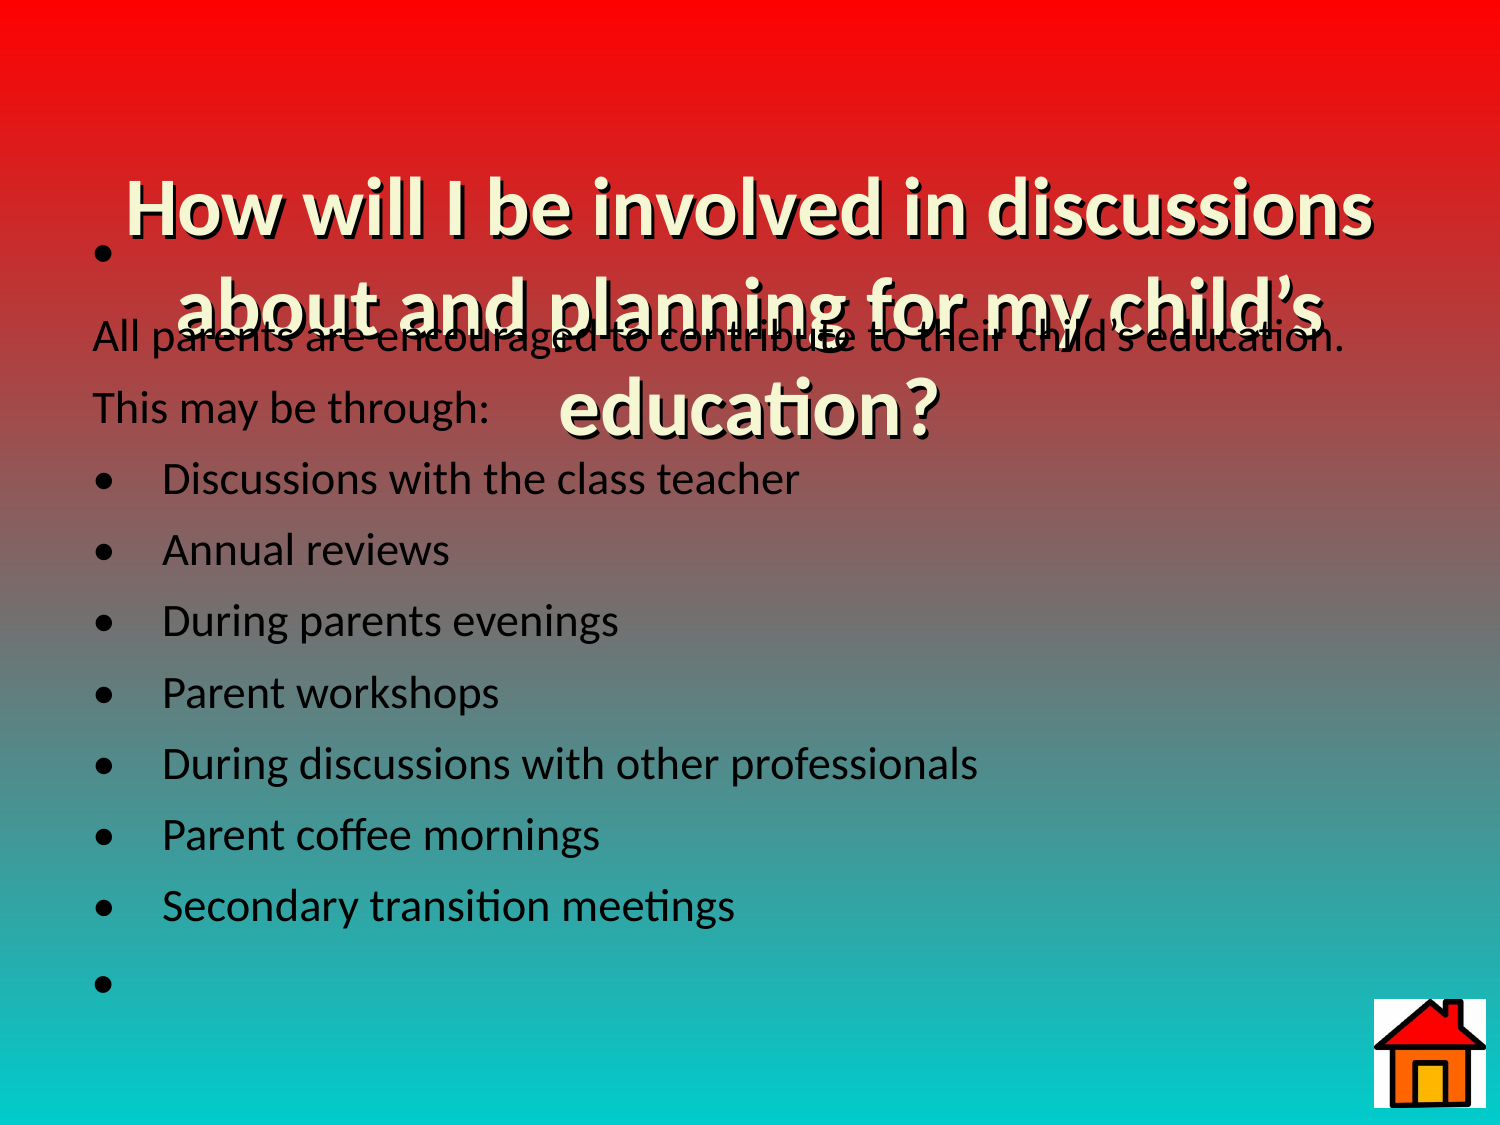

# How will I be involved in discussions about and planning for my child’s education?
All parents are encouraged to contribute to their child’s education.
This may be through:
•	Discussions with the class teacher
•	Annual reviews
•	During parents evenings
•	Parent workshops
•	During discussions with other professionals
•	Parent coffee mornings
•	Secondary transition meetings